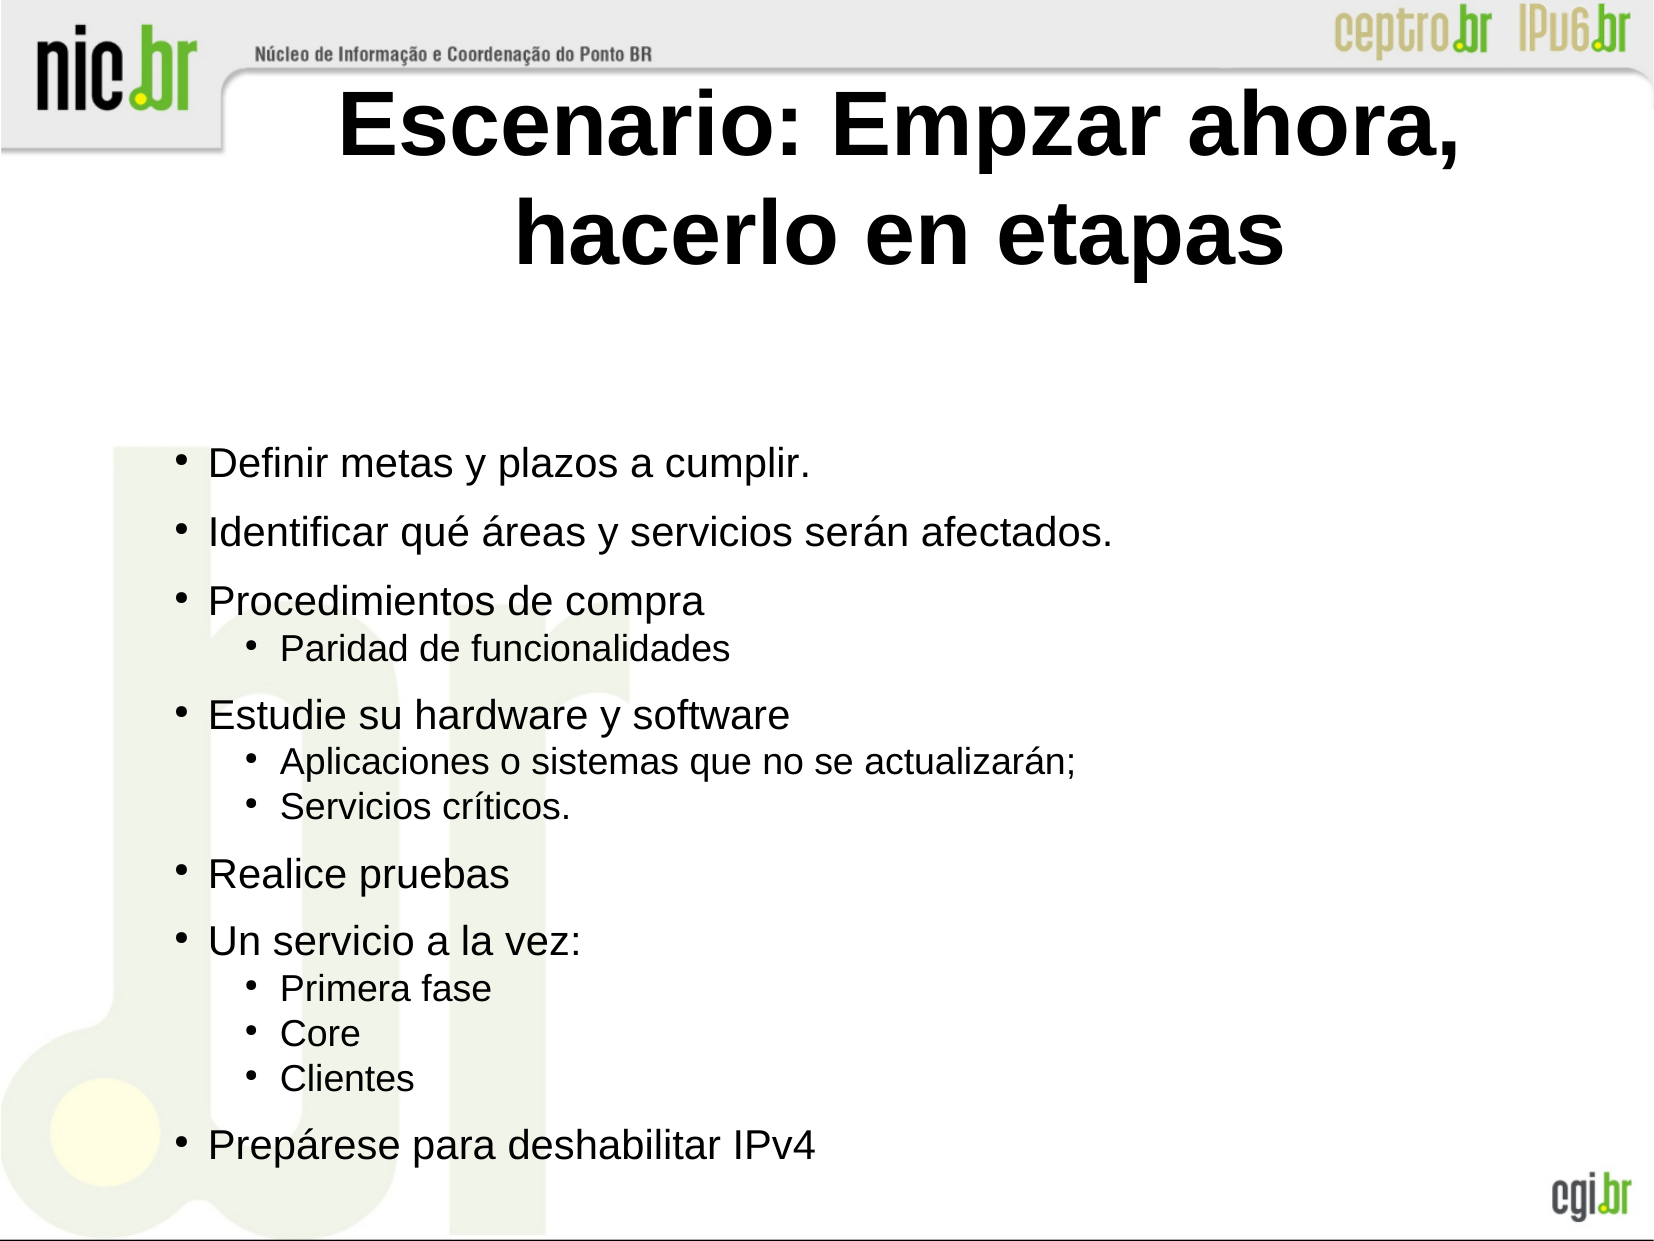

Escenario: Empzar ahora, hacerlo en etapas
Definir metas y plazos a cumplir.
Identificar qué áreas y servicios serán afectados.
Procedimientos de compra
Paridad de funcionalidades
Estudie su hardware y software
Aplicaciones o sistemas que no se actualizarán;
Servicios críticos.
Realice pruebas
Un servicio a la vez:
Primera fase
Core
Clientes
Prepárese para deshabilitar IPv4